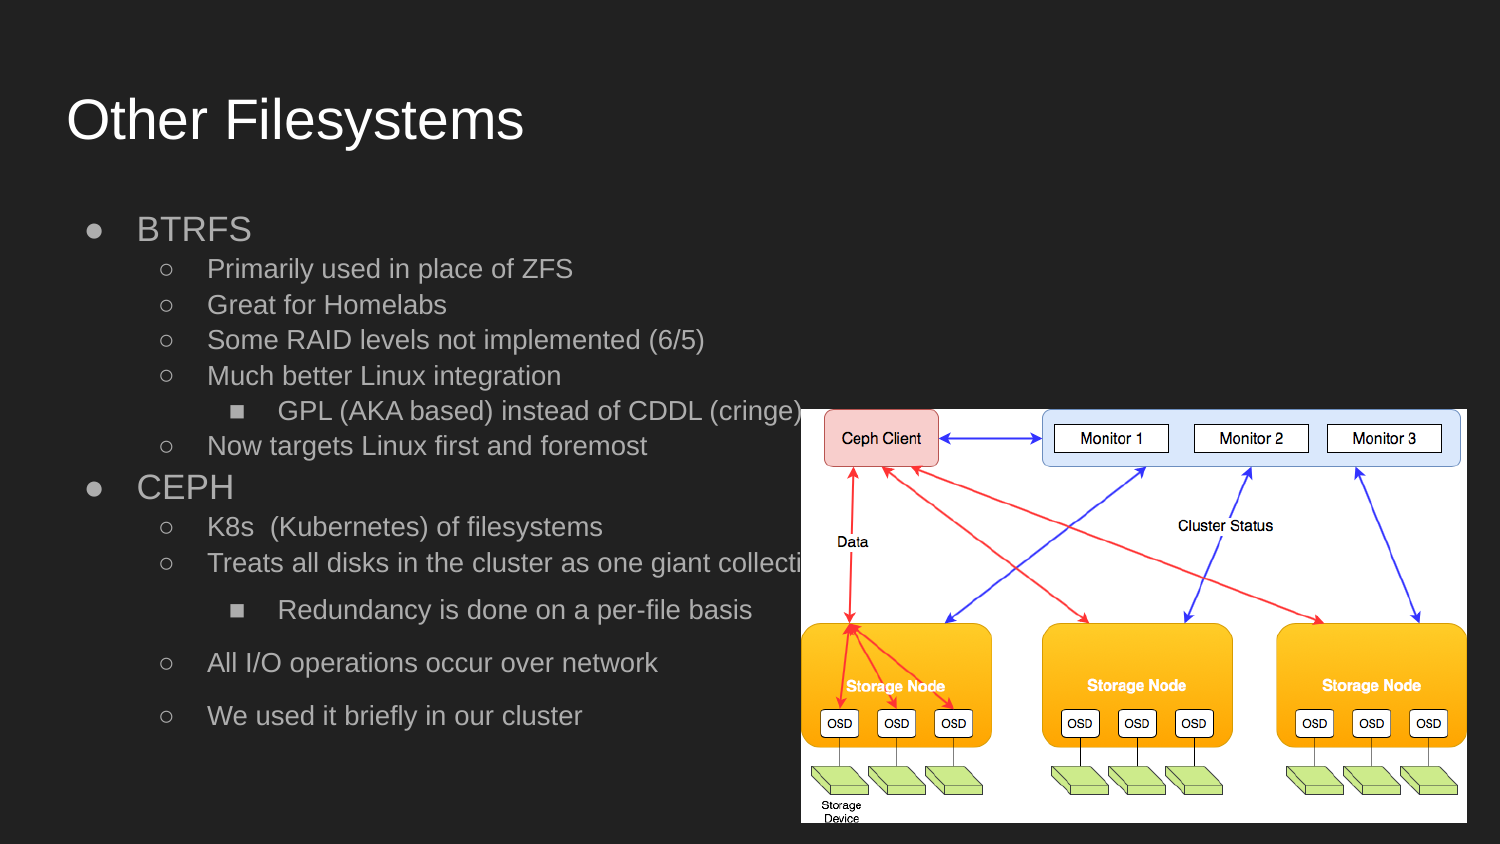

# Other Filesystems
BTRFS
Primarily used in place of ZFS
Great for Homelabs
Some RAID levels not implemented (6/5)
Much better Linux integration
GPL (AKA based) instead of CDDL (cringe)
Now targets Linux first and foremost
CEPH
K8s (Kubernetes) of filesystems
Treats all disks in the cluster as one giant collective
Redundancy is done on a per-file basis
All I/O operations occur over network
We used it briefly in our cluster